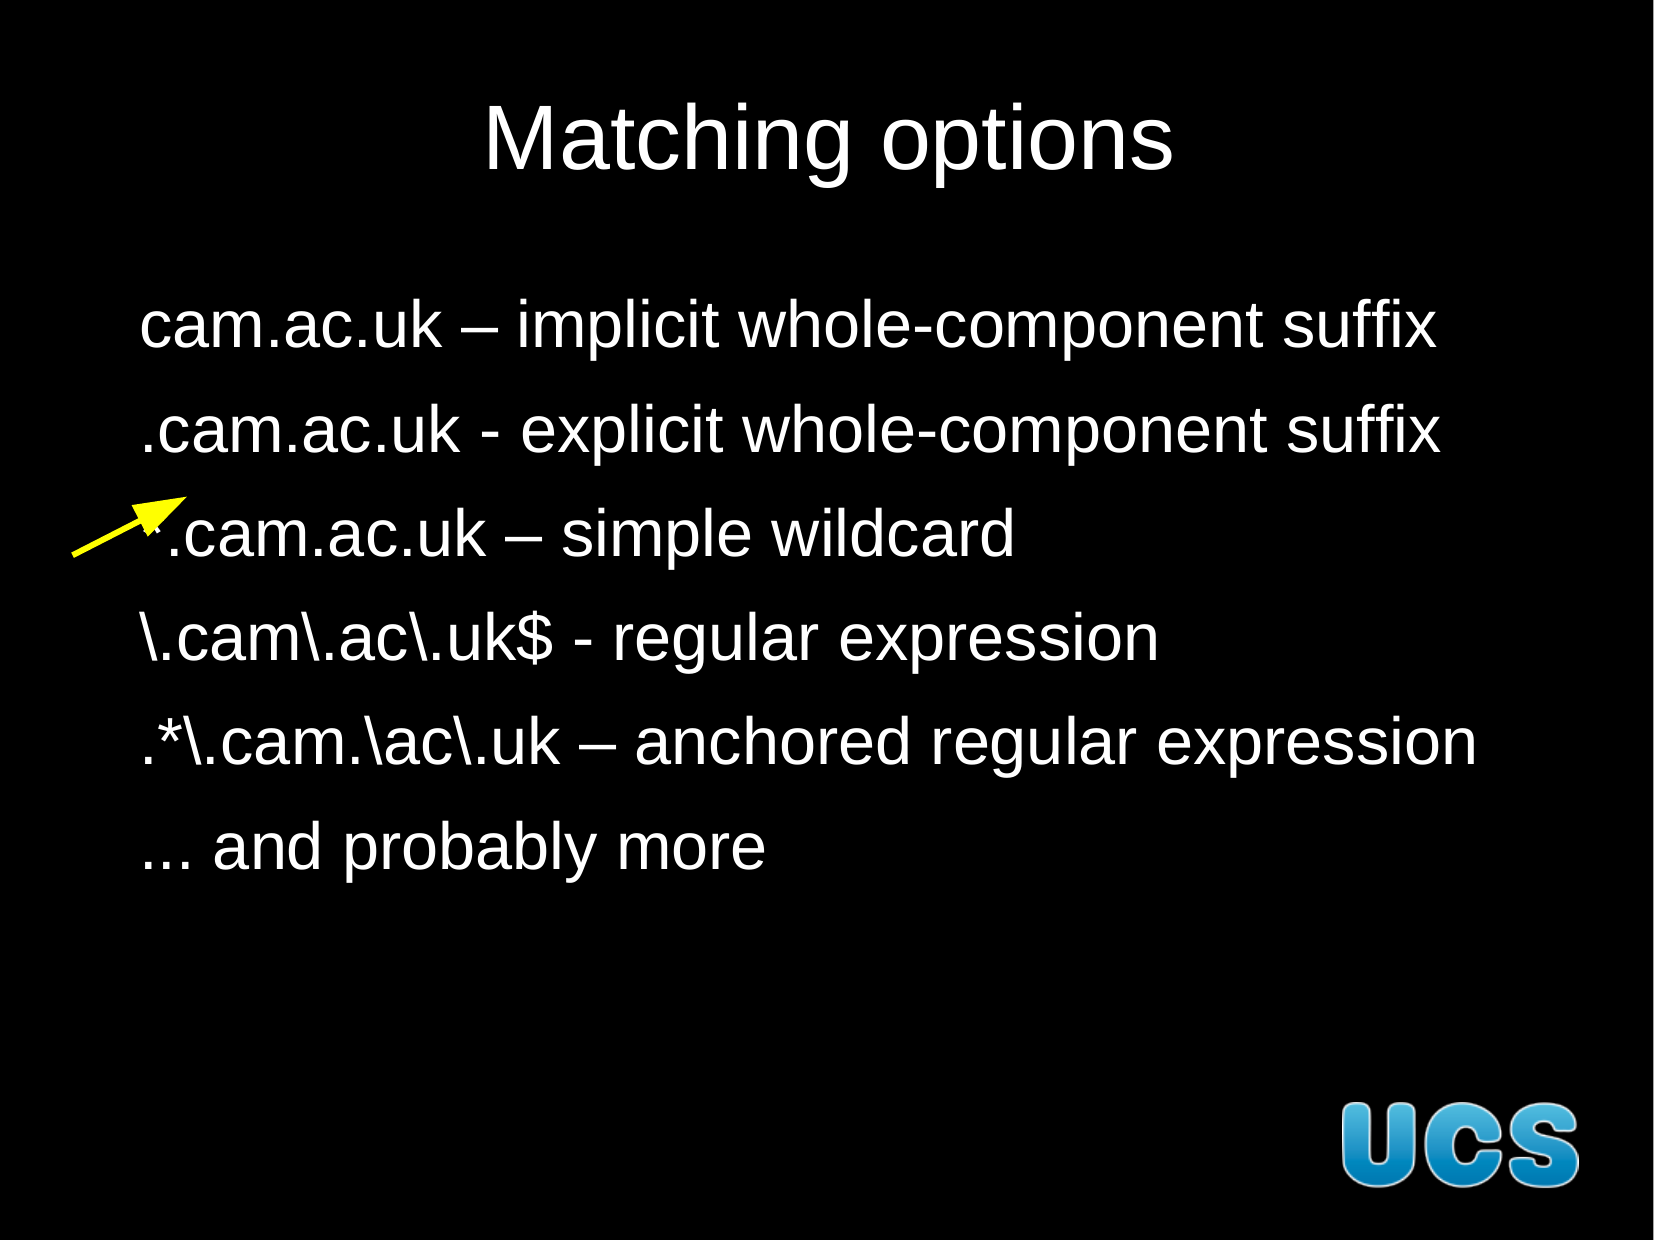

# Matching options
cam.ac.uk – implicit whole-component suffix
.cam.ac.uk - explicit whole-component suffix
*.cam.ac.uk – simple wildcard
\.cam\.ac\.uk$ - regular expression
.*\.cam.\ac\.uk – anchored regular expression
... and probably more